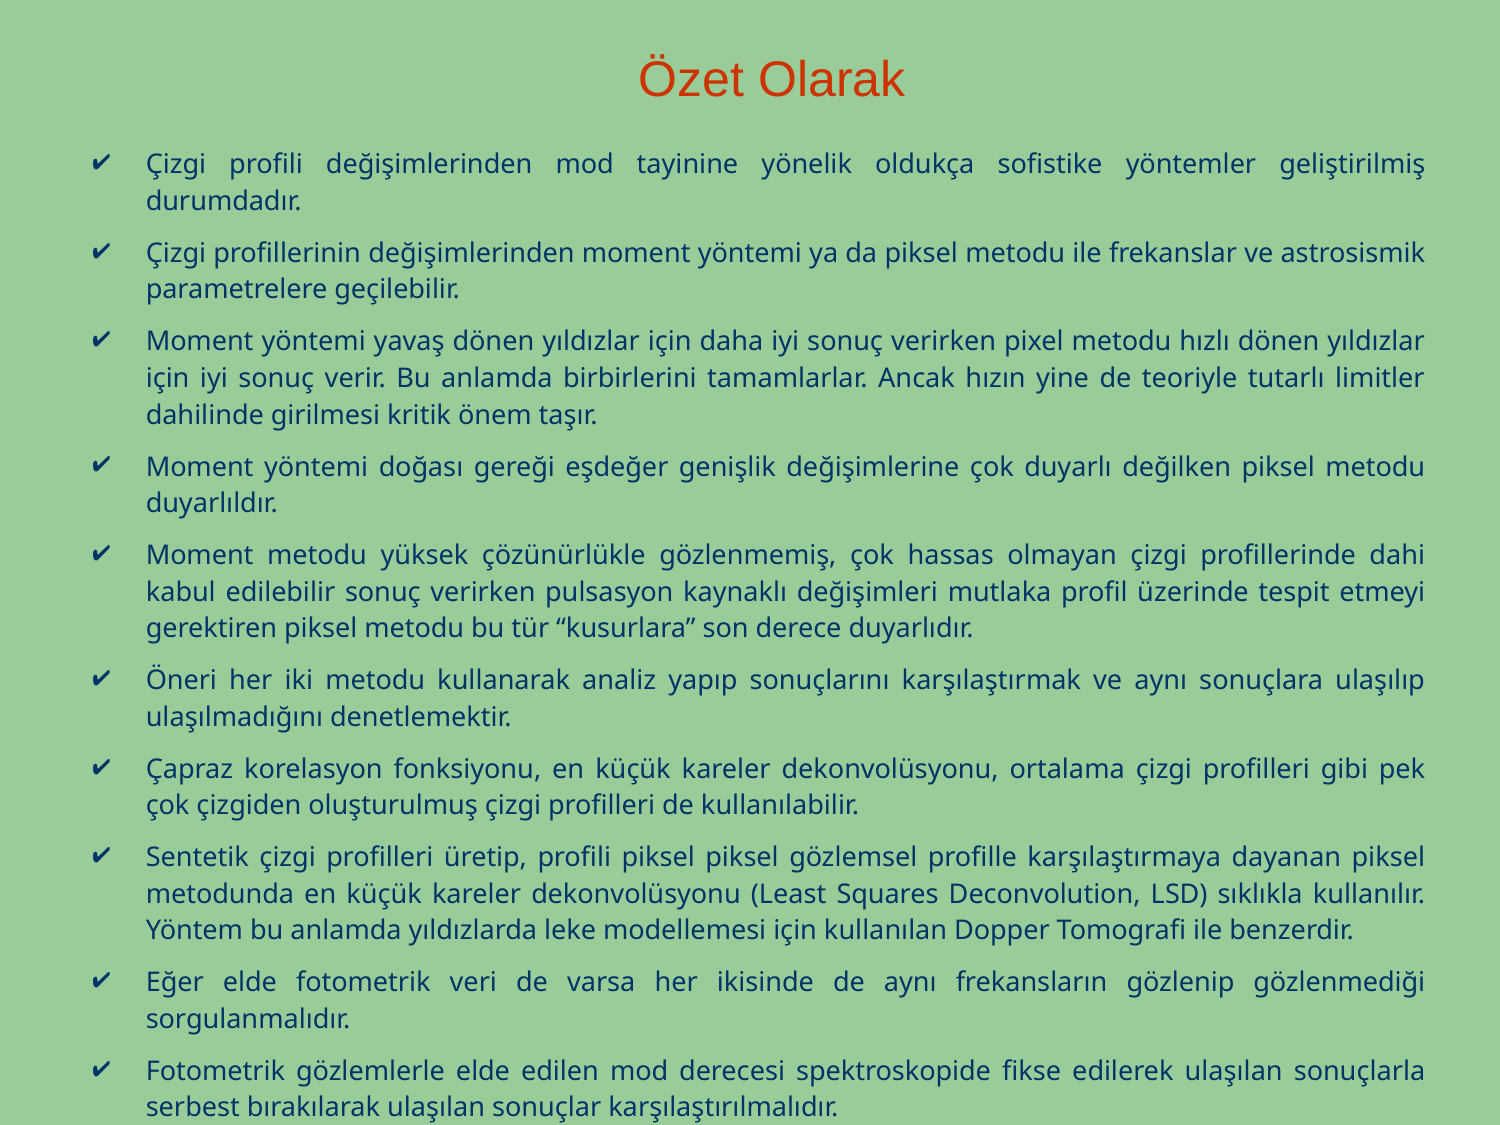

# Özet Olarak
Çizgi profili değişimlerinden mod tayinine yönelik oldukça sofistike yöntemler geliştirilmiş durumdadır.
Çizgi profillerinin değişimlerinden moment yöntemi ya da piksel metodu ile frekanslar ve astrosismik parametrelere geçilebilir.
Moment yöntemi yavaş dönen yıldızlar için daha iyi sonuç verirken pixel metodu hızlı dönen yıldızlar için iyi sonuç verir. Bu anlamda birbirlerini tamamlarlar. Ancak hızın yine de teoriyle tutarlı limitler dahilinde girilmesi kritik önem taşır.
Moment yöntemi doğası gereği eşdeğer genişlik değişimlerine çok duyarlı değilken piksel metodu duyarlıldır.
Moment metodu yüksek çözünürlükle gözlenmemiş, çok hassas olmayan çizgi profillerinde dahi kabul edilebilir sonuç verirken pulsasyon kaynaklı değişimleri mutlaka profil üzerinde tespit etmeyi gerektiren piksel metodu bu tür “kusurlara” son derece duyarlıdır.
Öneri her iki metodu kullanarak analiz yapıp sonuçlarını karşılaştırmak ve aynı sonuçlara ulaşılıp ulaşılmadığını denetlemektir.
Çapraz korelasyon fonksiyonu, en küçük kareler dekonvolüsyonu, ortalama çizgi profilleri gibi pek çok çizgiden oluşturulmuş çizgi profilleri de kullanılabilir.
Sentetik çizgi profilleri üretip, profili piksel piksel gözlemsel profille karşılaştırmaya dayanan piksel metodunda en küçük kareler dekonvolüsyonu (Least Squares Deconvolution, LSD) sıklıkla kullanılır. Yöntem bu anlamda yıldızlarda leke modellemesi için kullanılan Dopper Tomografi ile benzerdir.
Eğer elde fotometrik veri de varsa her ikisinde de aynı frekansların gözlenip gözlenmediği sorgulanmalıdır.
Fotometrik gözlemlerle elde edilen mod derecesi spektroskopide fikse edilerek ulaşılan sonuçlarla serbest bırakılarak ulaşılan sonuçlar karşılaştırılmalıdır.
Tek bir mod için dahi olsa (l,m) belirleme yıldızı anlamak konusunda çok önemli bir adımdır.